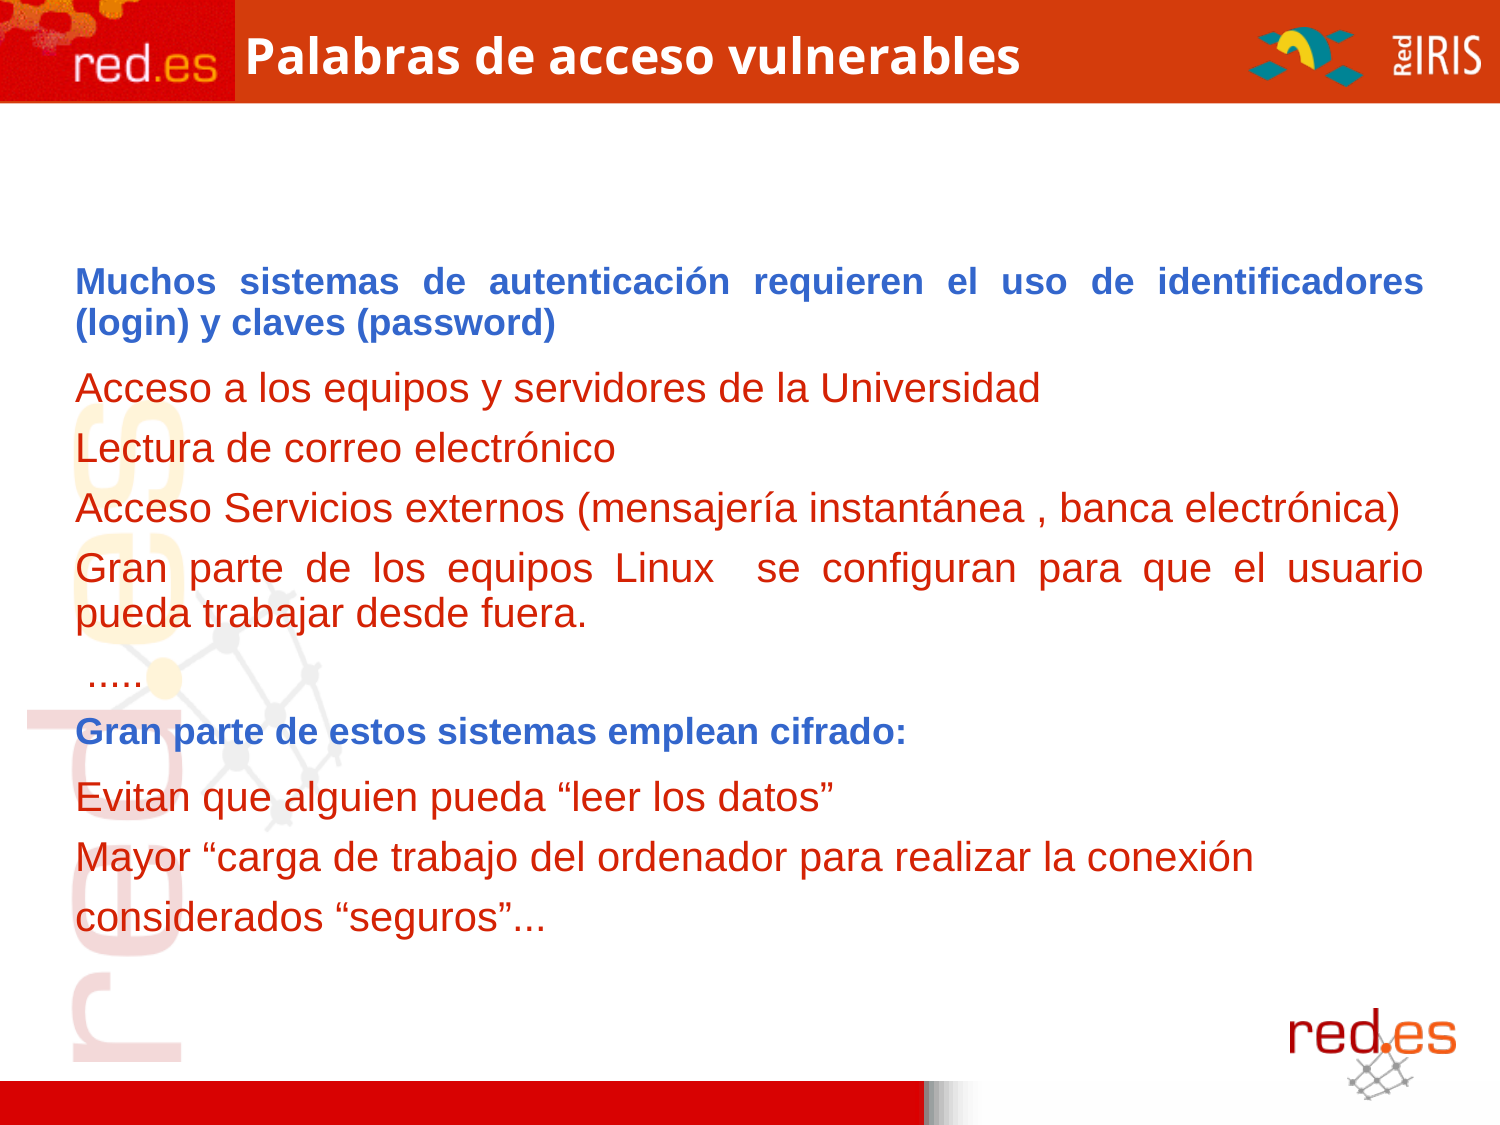

# Palabras de acceso vulnerables
Muchos sistemas de autenticación requieren el uso de identificadores (login) y claves (password)
Acceso a los equipos y servidores de la Universidad
Lectura de correo electrónico
Acceso Servicios externos (mensajería instantánea , banca electrónica)
Gran parte de los equipos Linux se configuran para que el usuario pueda trabajar desde fuera.
 .....
Gran parte de estos sistemas emplean cifrado:
Evitan que alguien pueda “leer los datos”
Mayor “carga de trabajo del ordenador para realizar la conexión
considerados “seguros”...